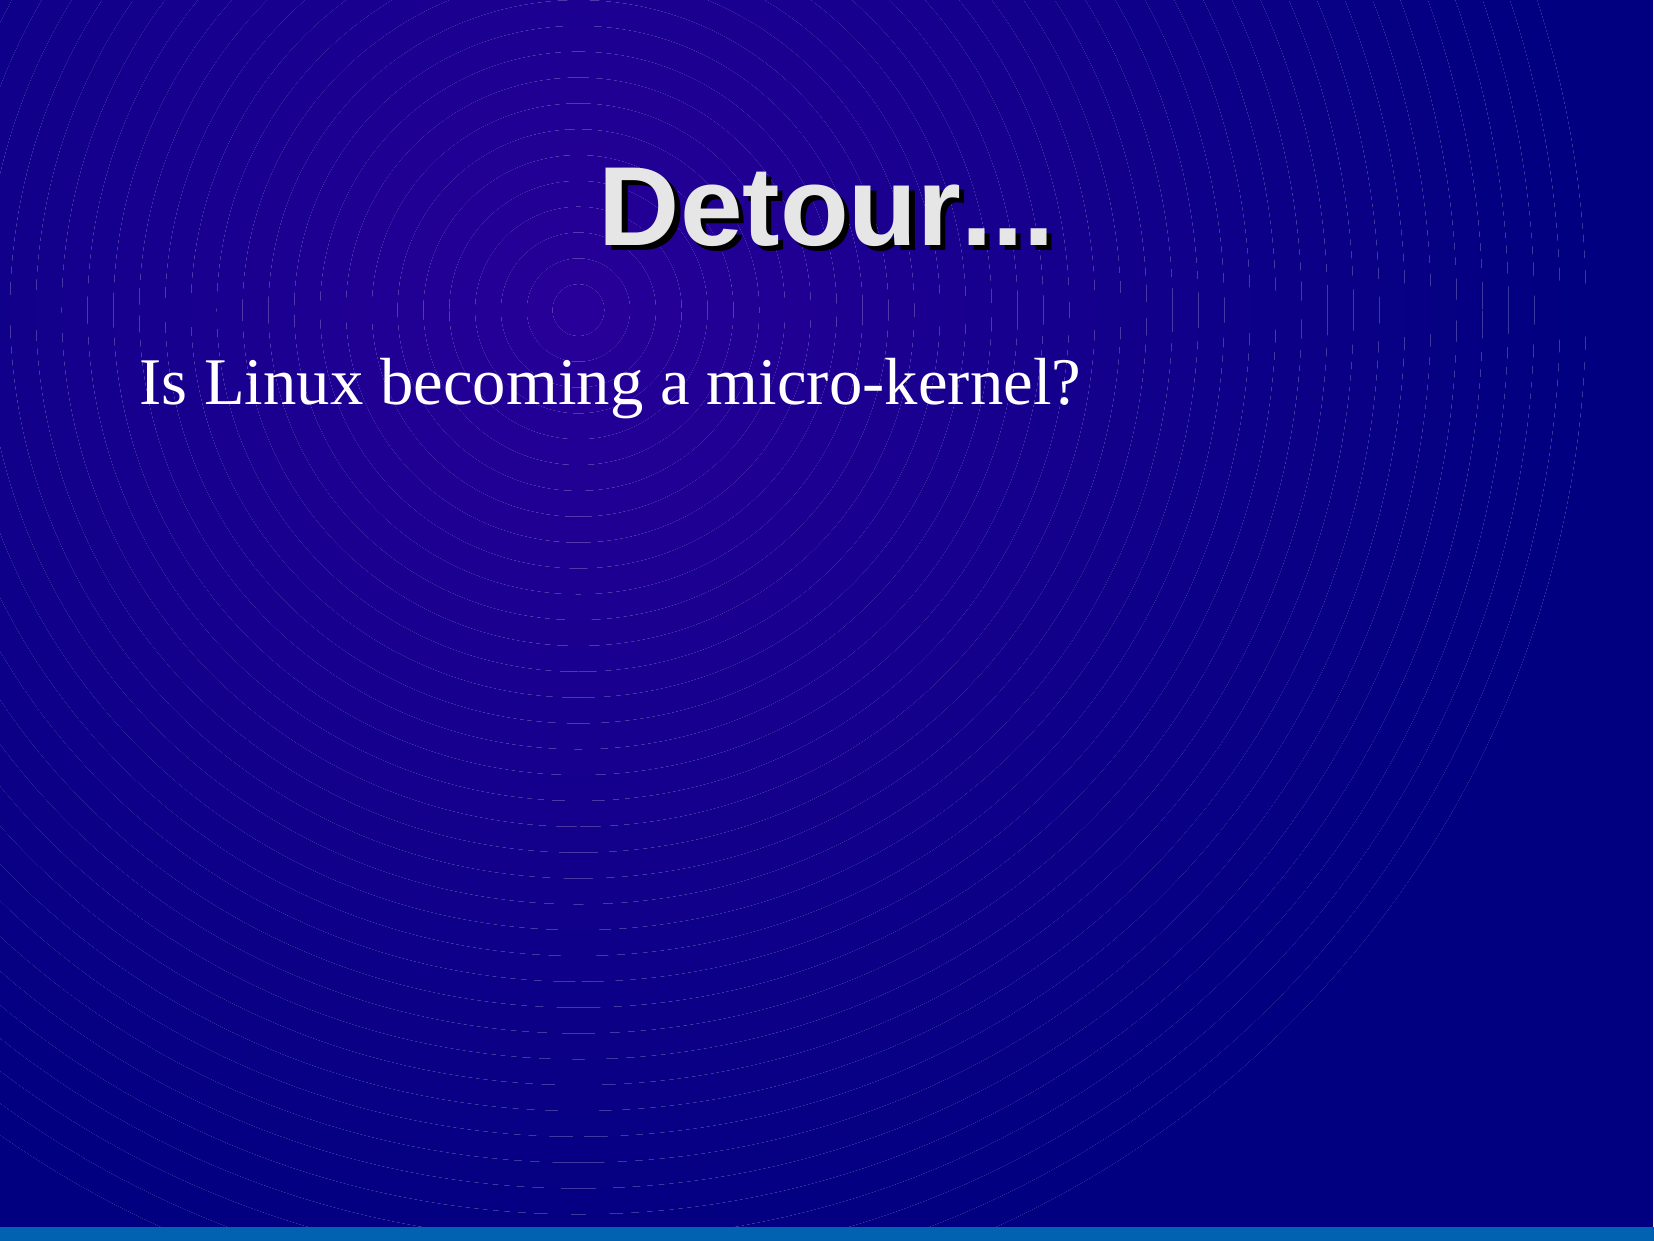

# Detour...
Is Linux becoming a micro-kernel?